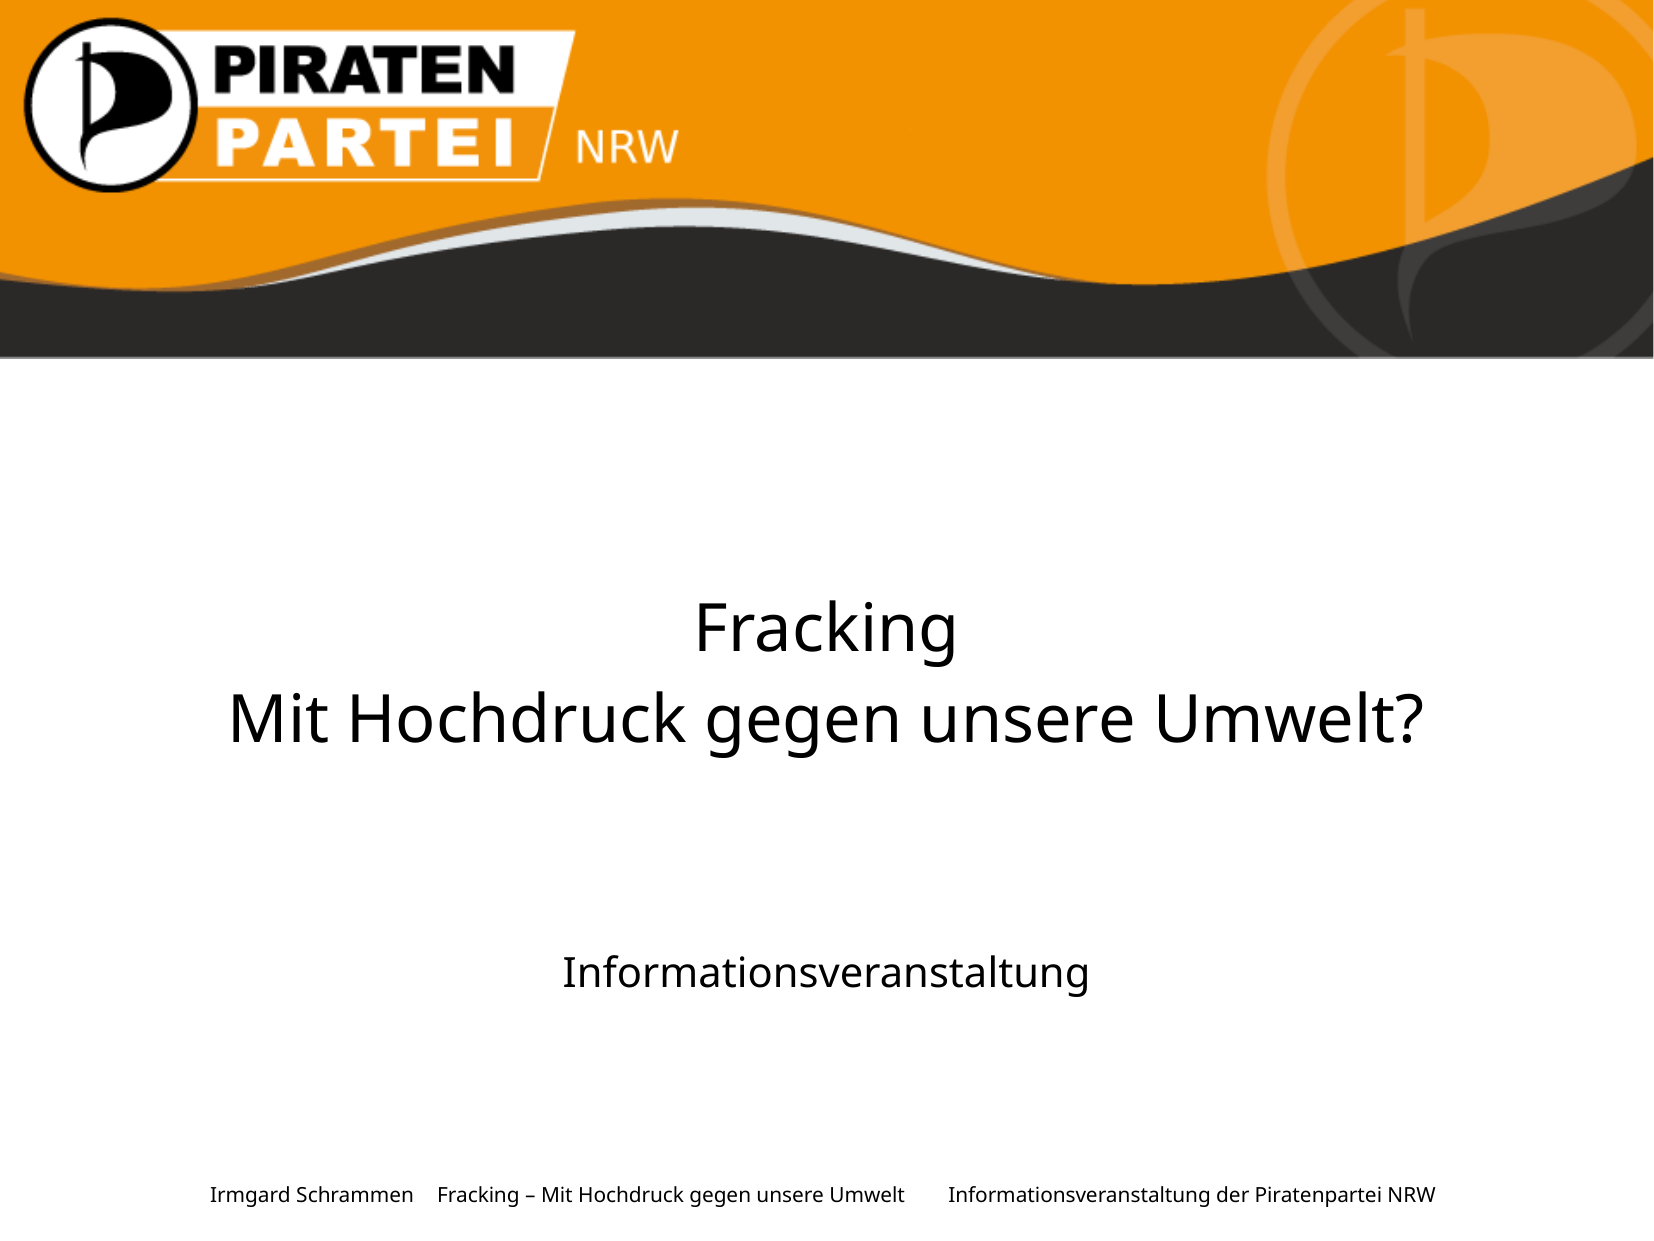

#
Fracking
Mit Hochdruck gegen unsere Umwelt?
Informationsveranstaltung
Irmgard Schrammen	 Fracking – Mit Hochdruck gegen unsere Umwelt 	Informationsveranstaltung der Piratenpartei NRW